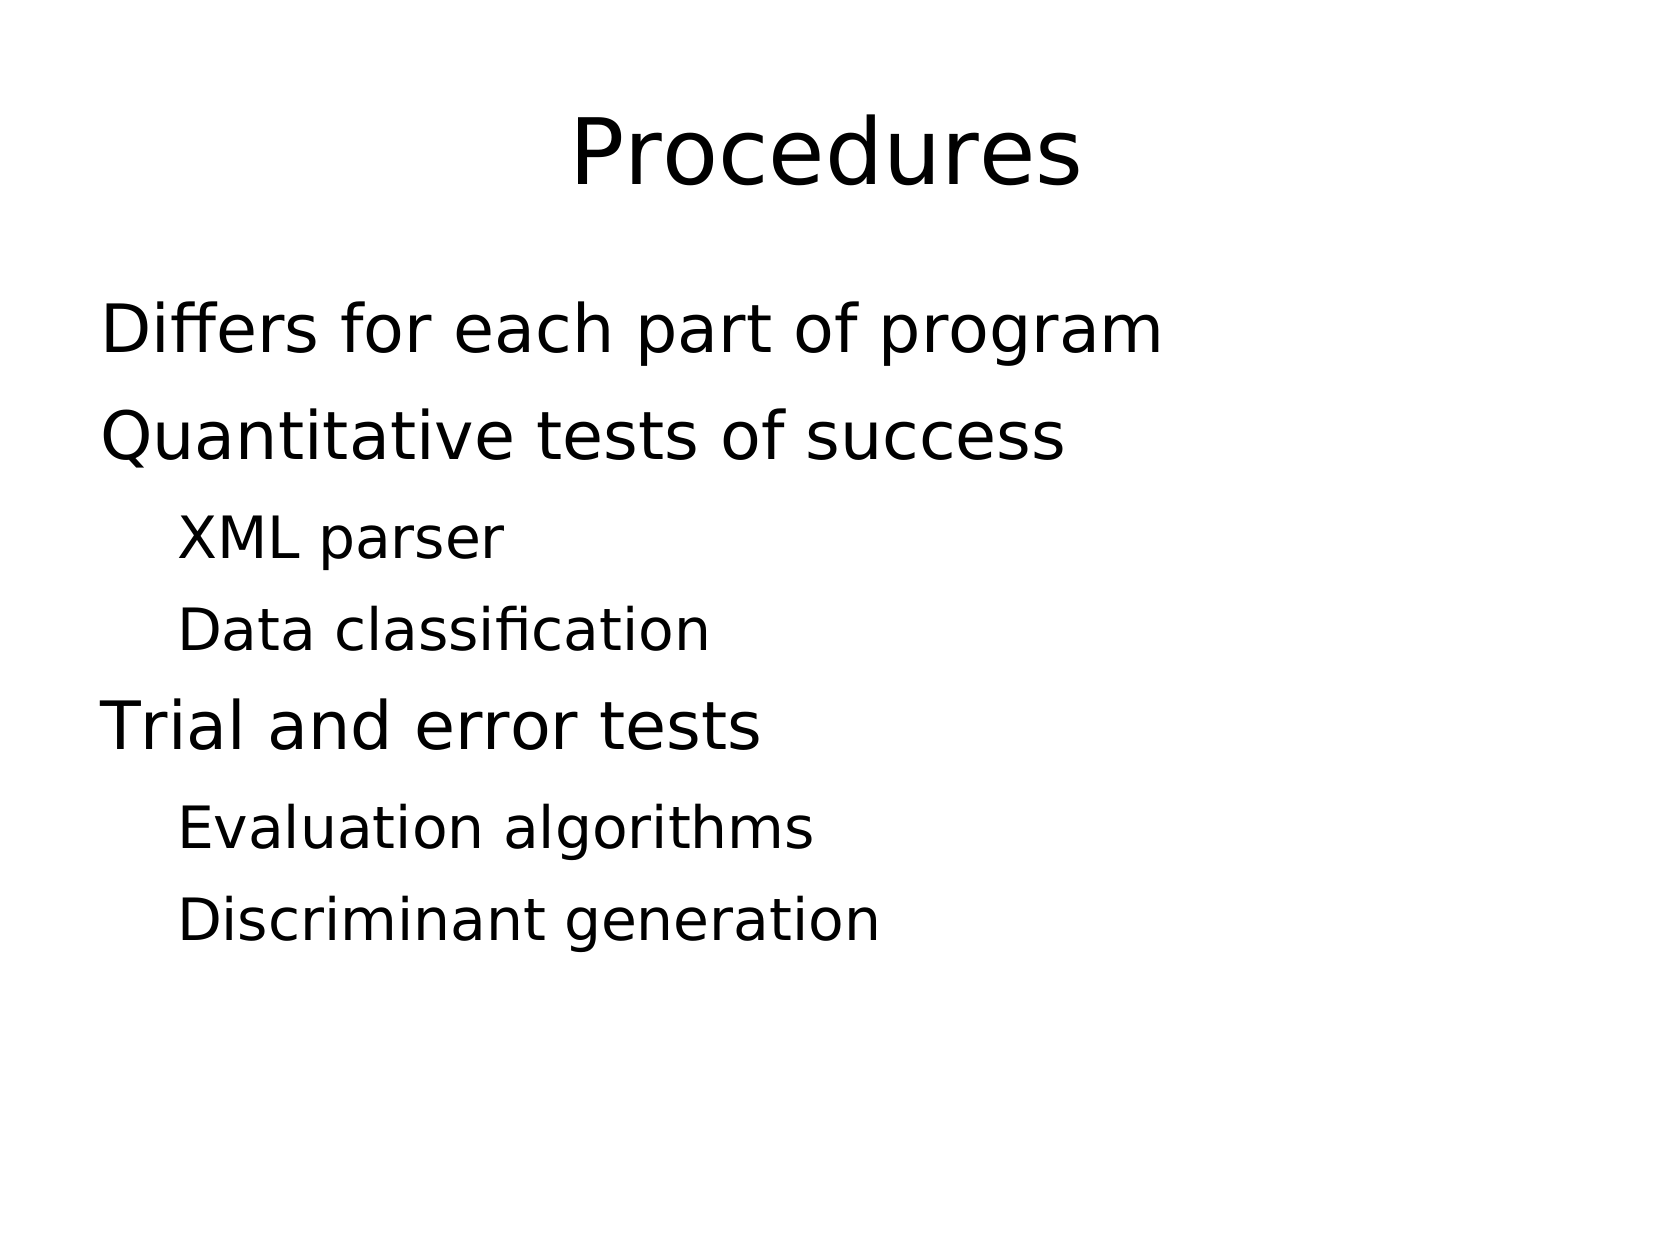

# Procedures
Differs for each part of program
Quantitative tests of success
XML parser
Data classification
Trial and error tests
Evaluation algorithms
Discriminant generation